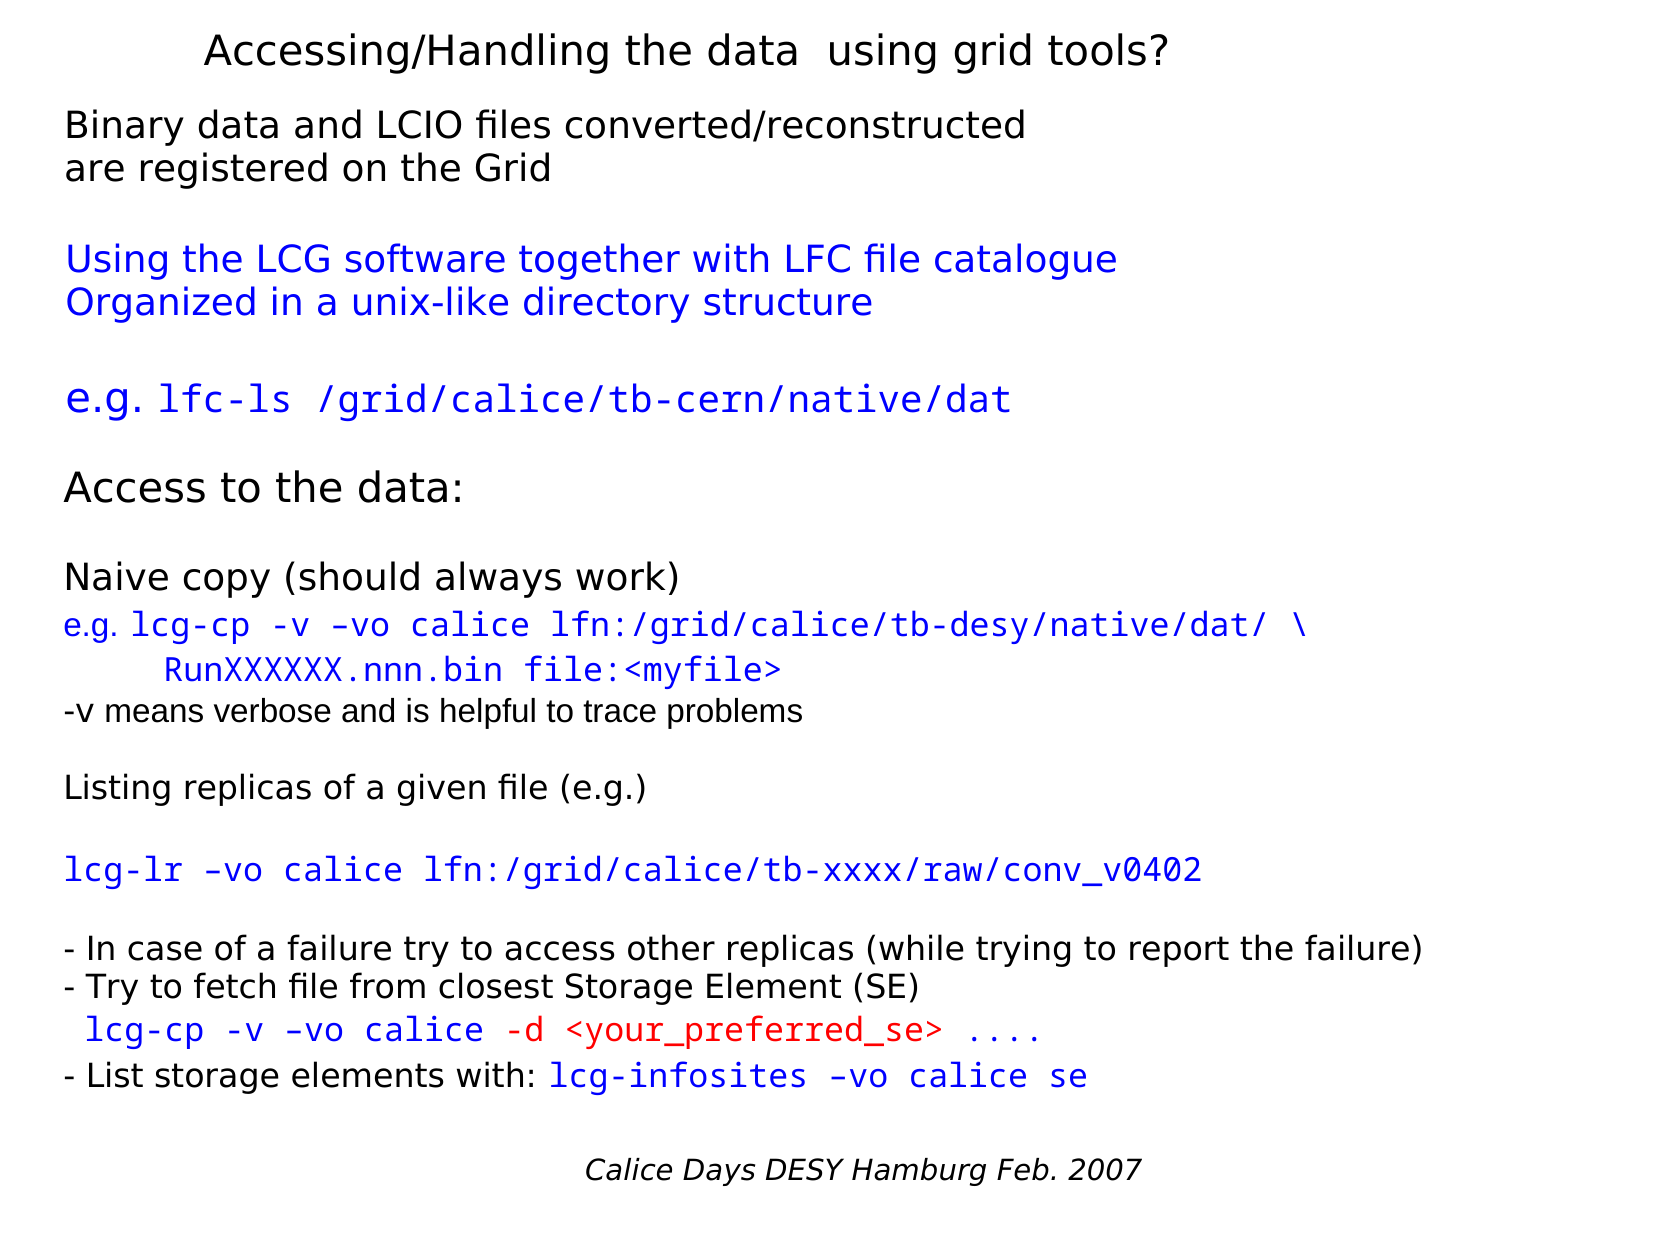

Accessing/Handling the data using grid tools?
Binary data and LCIO files converted/reconstructed
are registered on the Grid
Using the LCG software together with LFC file catalogue
Organized in a unix-like directory structure
e.g. lfc-ls /grid/calice/tb-cern/native/dat
Access to the data:
Naive copy (should always work)
e.g. lcg-cp -v –vo calice lfn:/grid/calice/tb-desy/native/dat/ \
 RunXXXXXX.nnn.bin file:<myfile>
-v means verbose and is helpful to trace problems
Listing replicas of a given file (e.g.)
lcg-lr –vo calice lfn:/grid/calice/tb-xxxx/raw/conv_v0402
- In case of a failure try to access other replicas (while trying to report the failure)
- Try to fetch file from closest Storage Element (SE)
 lcg-cp -v –vo calice -d <your_preferred_se> ....
- List storage elements with: lcg-infosites –vo calice se